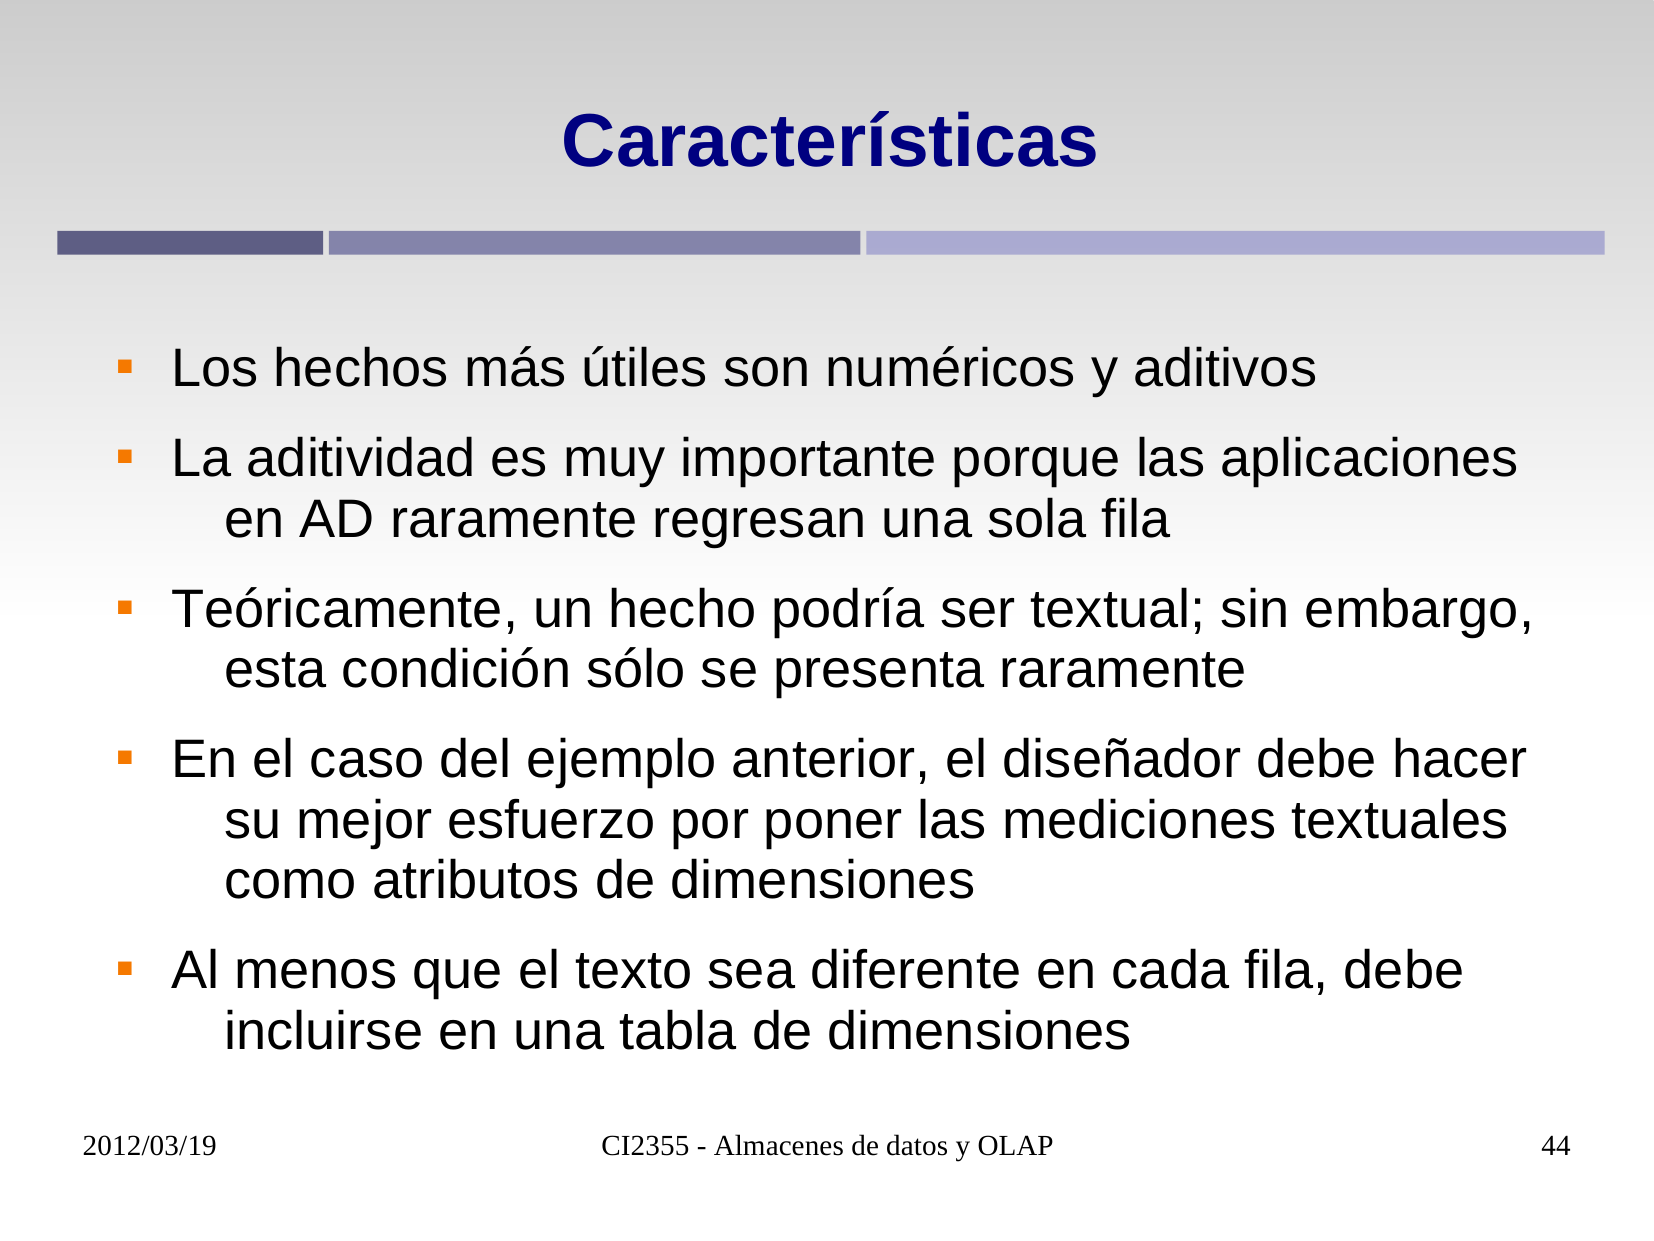

# Características
Los hechos más útiles son numéricos y aditivos
La aditividad es muy importante porque las aplicaciones en AD raramente regresan una sola fila
Teóricamente, un hecho podría ser textual; sin embargo, esta condición sólo se presenta raramente
En el caso del ejemplo anterior, el diseñador debe hacer su mejor esfuerzo por poner las mediciones textuales como atributos de dimensiones
Al menos que el texto sea diferente en cada fila, debe incluirse en una tabla de dimensiones
2012/03/19
CI2355 - Almacenes de datos y OLAP
44